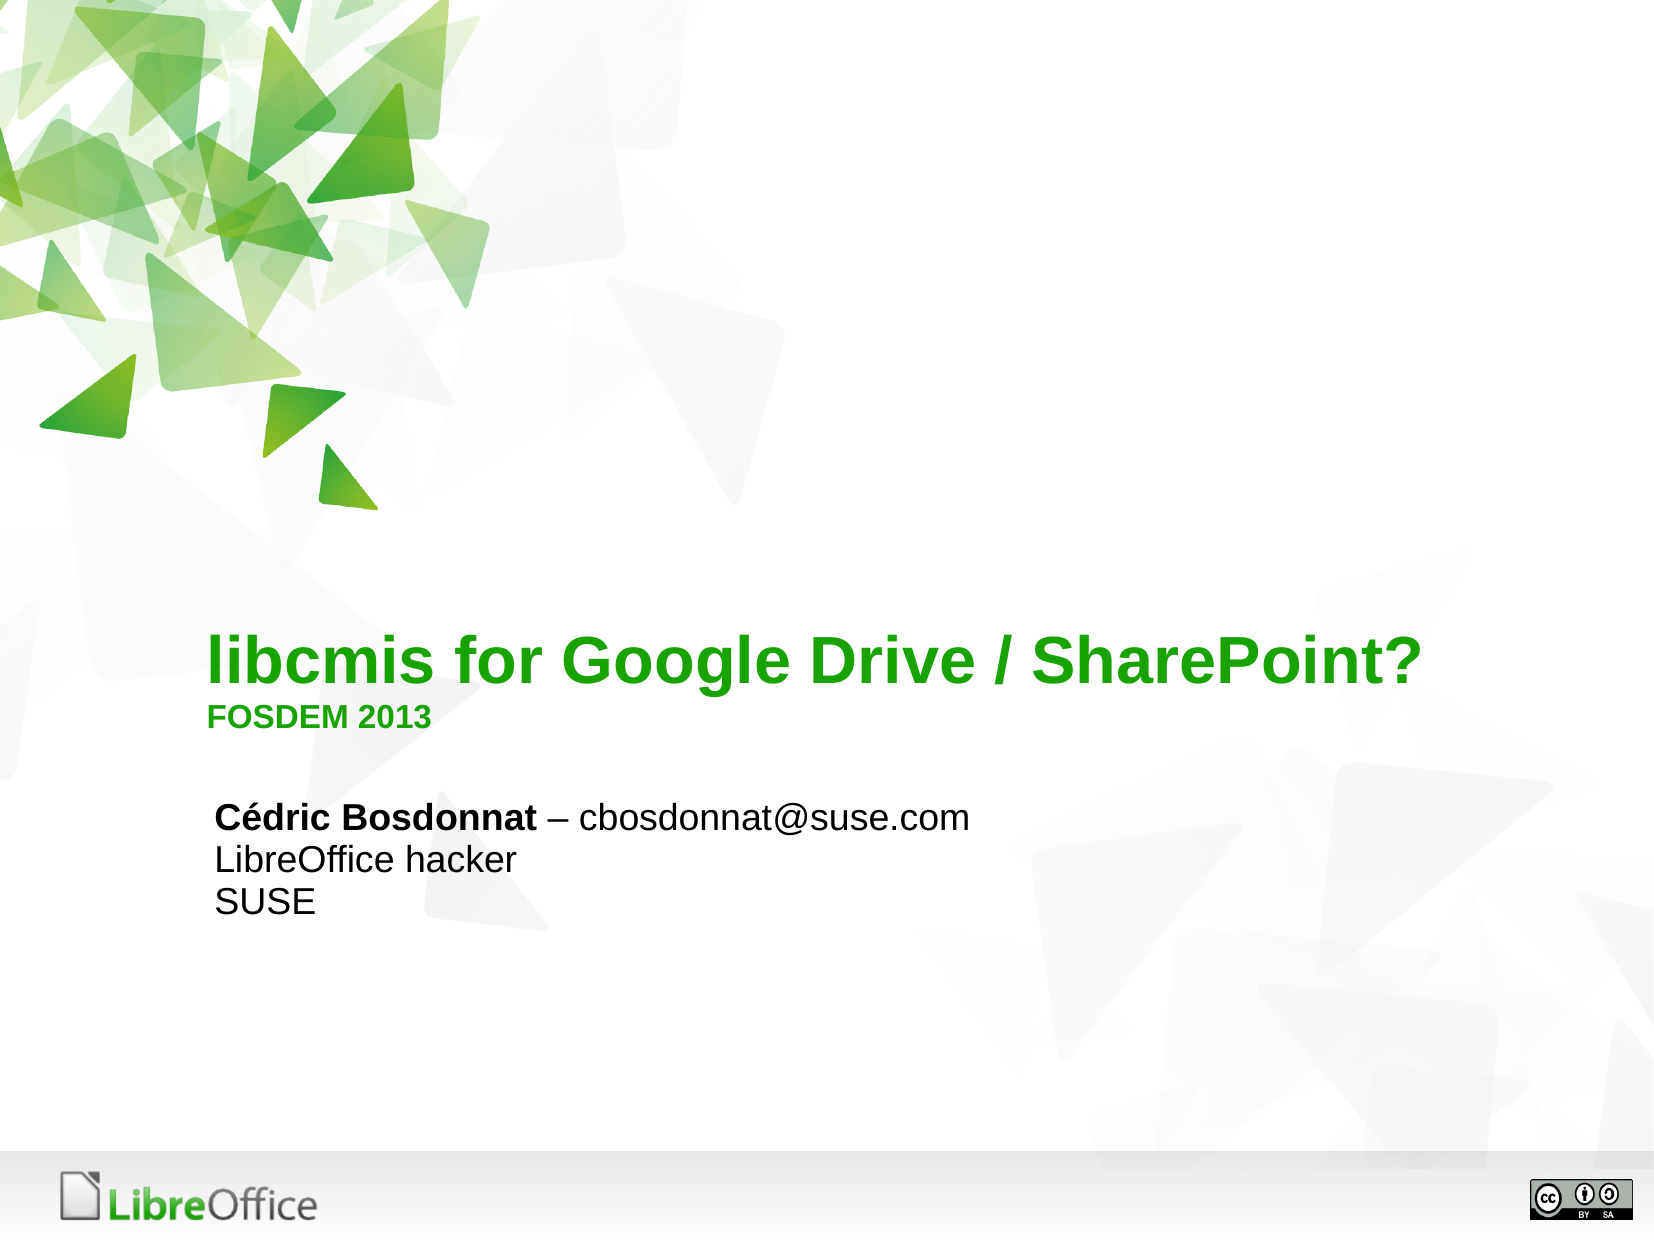

# libcmis for Google Drive / SharePoint? FOSDEM 2013
Cédric Bosdonnat – cbosdonnat@suse.com
LibreOffice hacker
SUSE